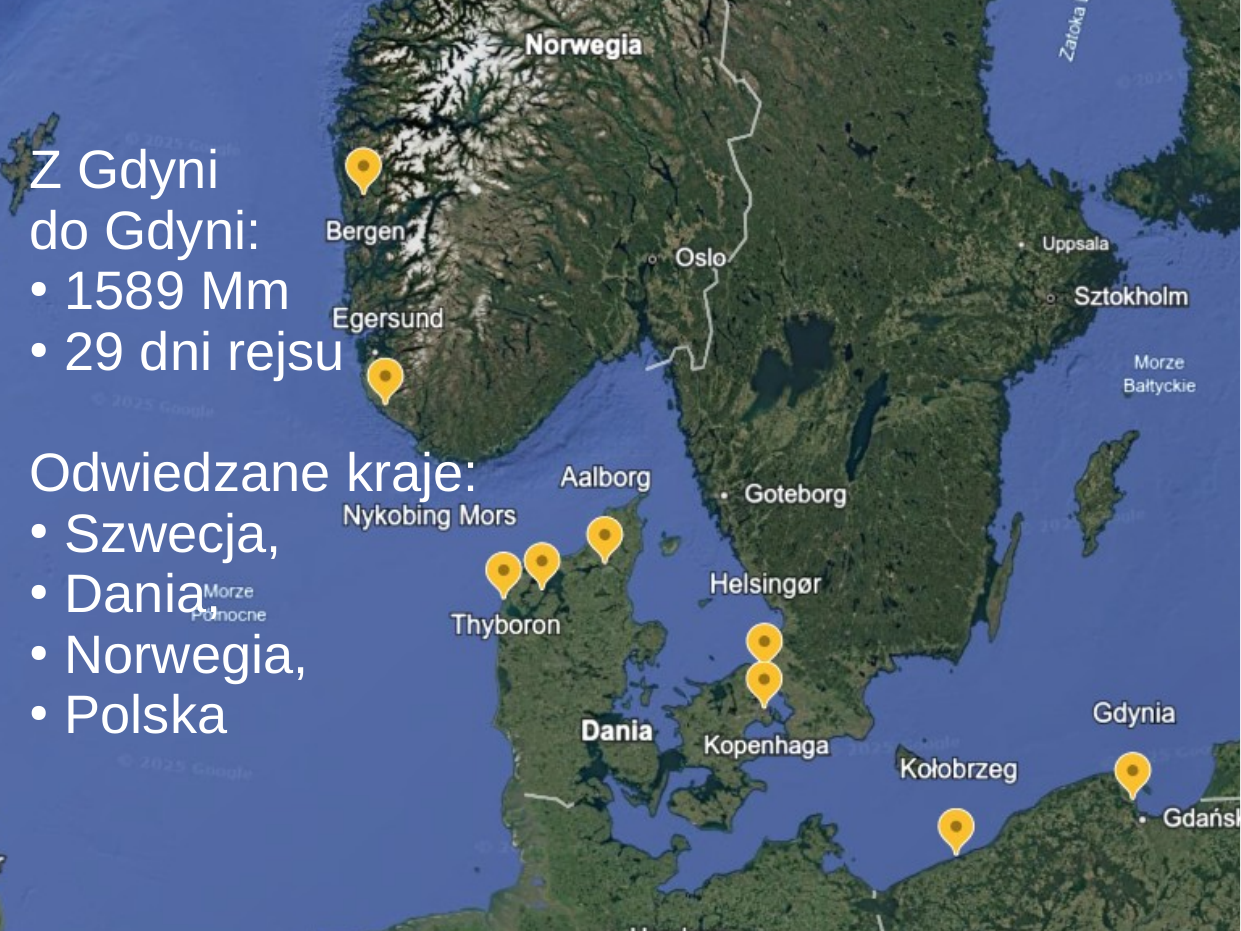

#
Z Gdyni
do Gdyni:
1589 Mm
29 dni rejsu
Odwiedzane kraje:
Szwecja,
Dania,
Norwegia,
Polska